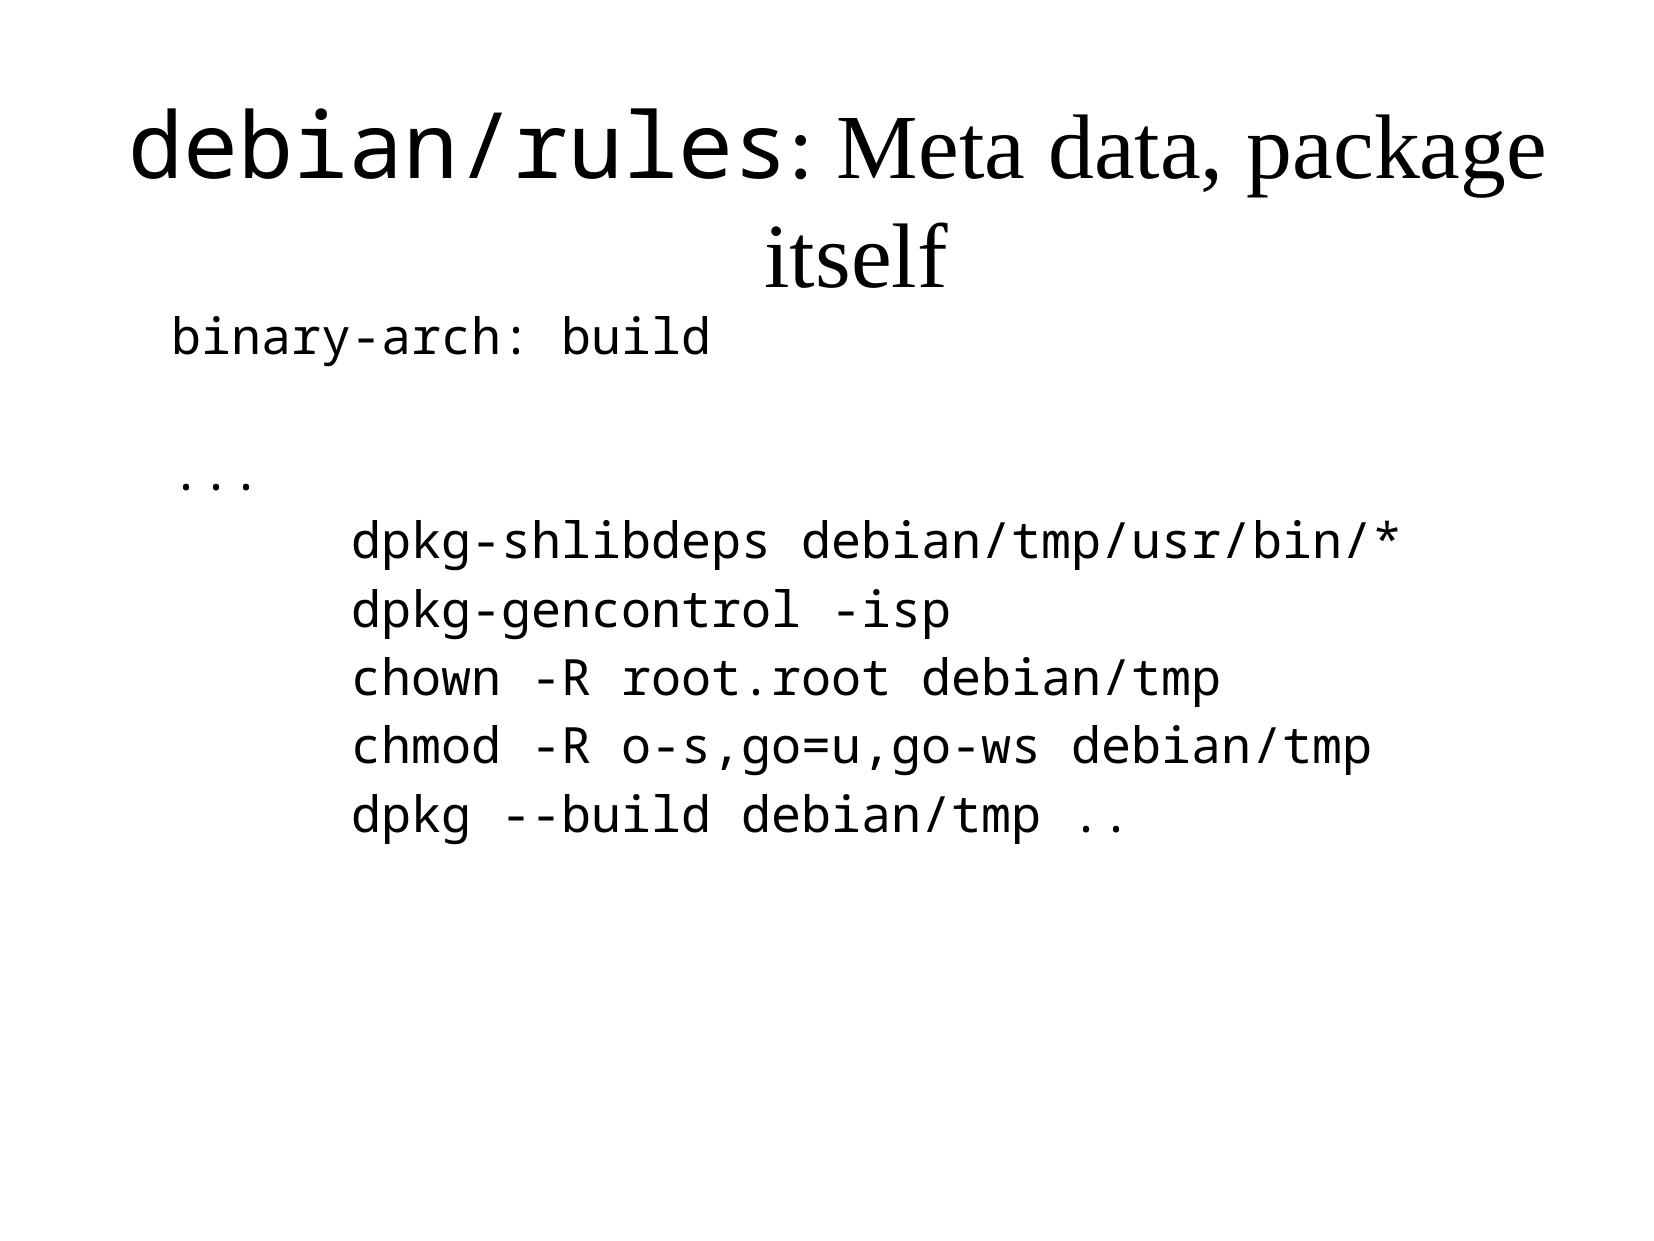

# debian/rules: Meta data, package itself
binary-arch: build
...
 dpkg-shlibdeps debian/tmp/usr/bin/*
 dpkg-gencontrol -isp
 chown -R root.root debian/tmp
 chmod -R o-s,go=u,go-ws debian/tmp
 dpkg --build debian/tmp ..